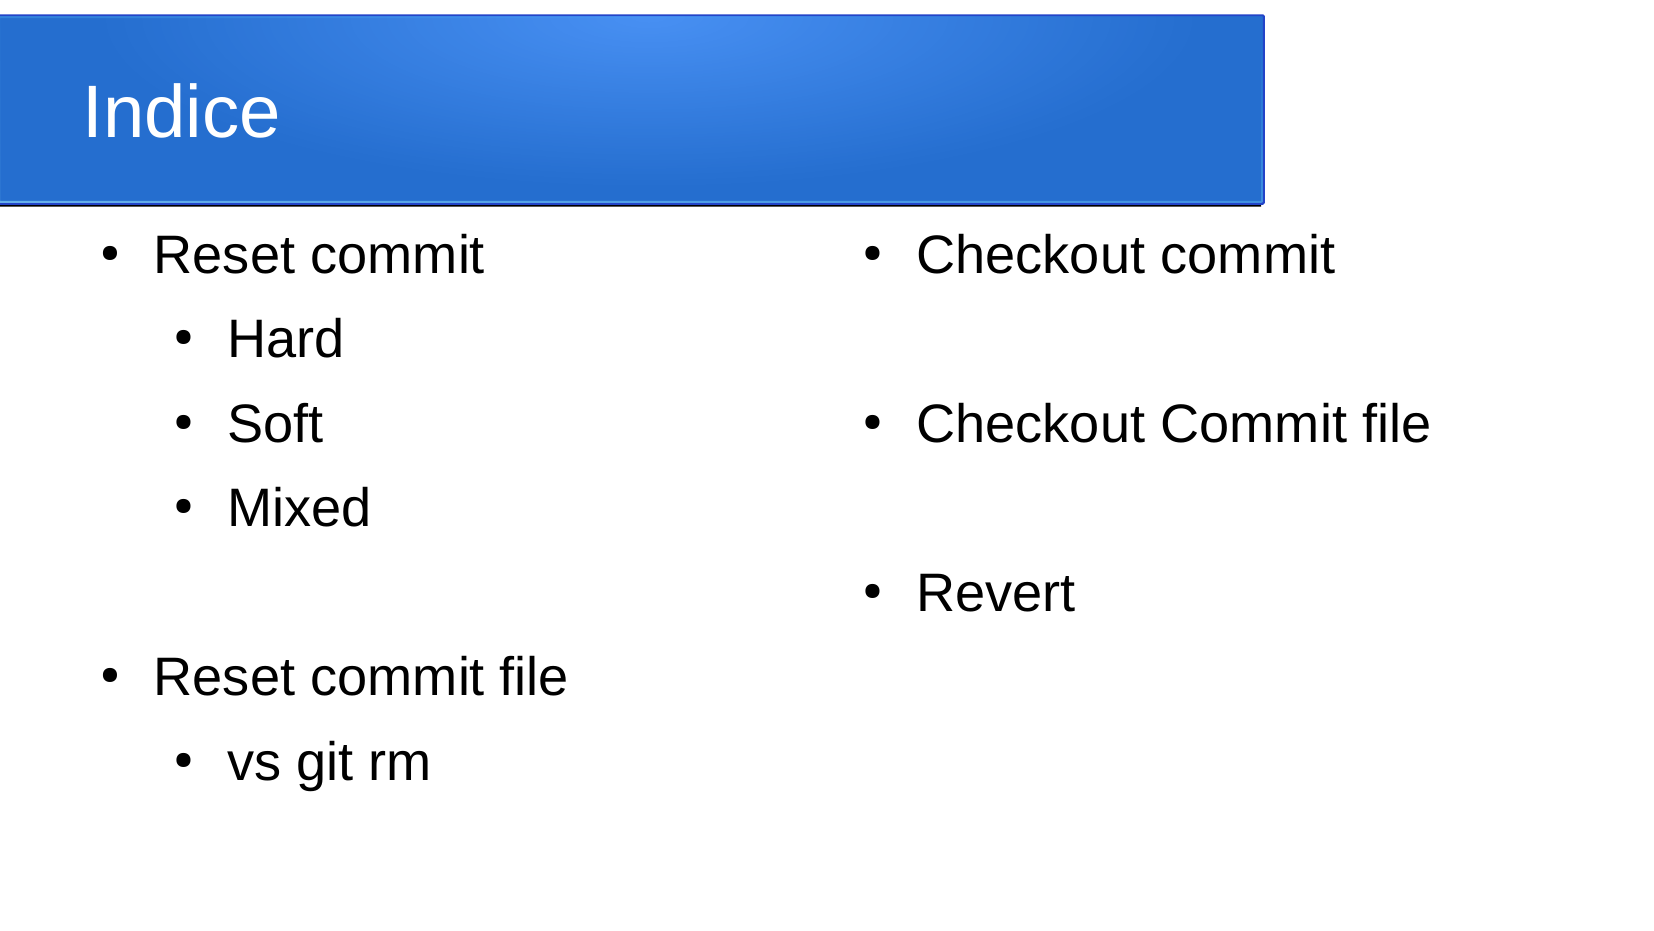

# Indice
Reset commit
Hard
Soft
Mixed
Reset commit file
vs git rm
Checkout commit
Checkout Commit file
Revert